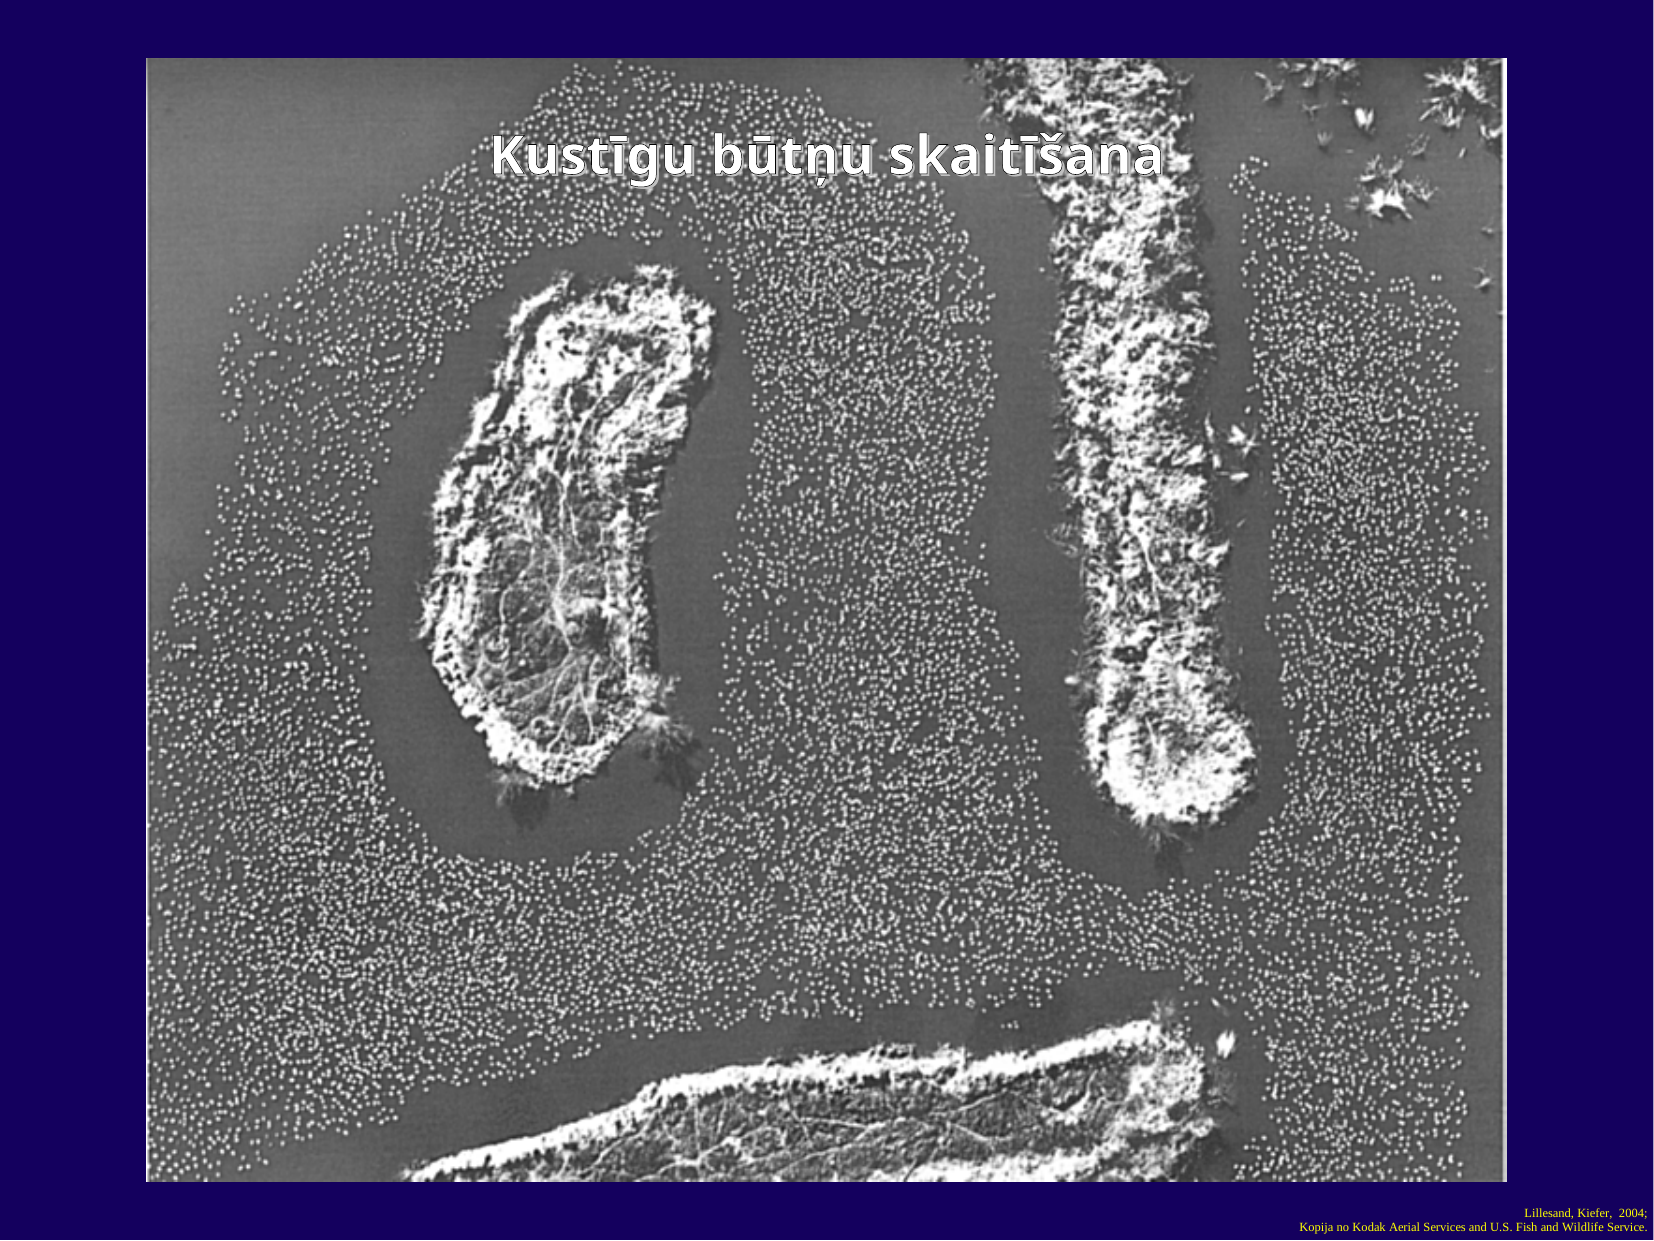

# Kustīgu būtņu skaitīšana
 Lillesand, Kiefer, 2004;
Kopija no Kodak Aerial Services and U.S. Fish and Wildlife Service.